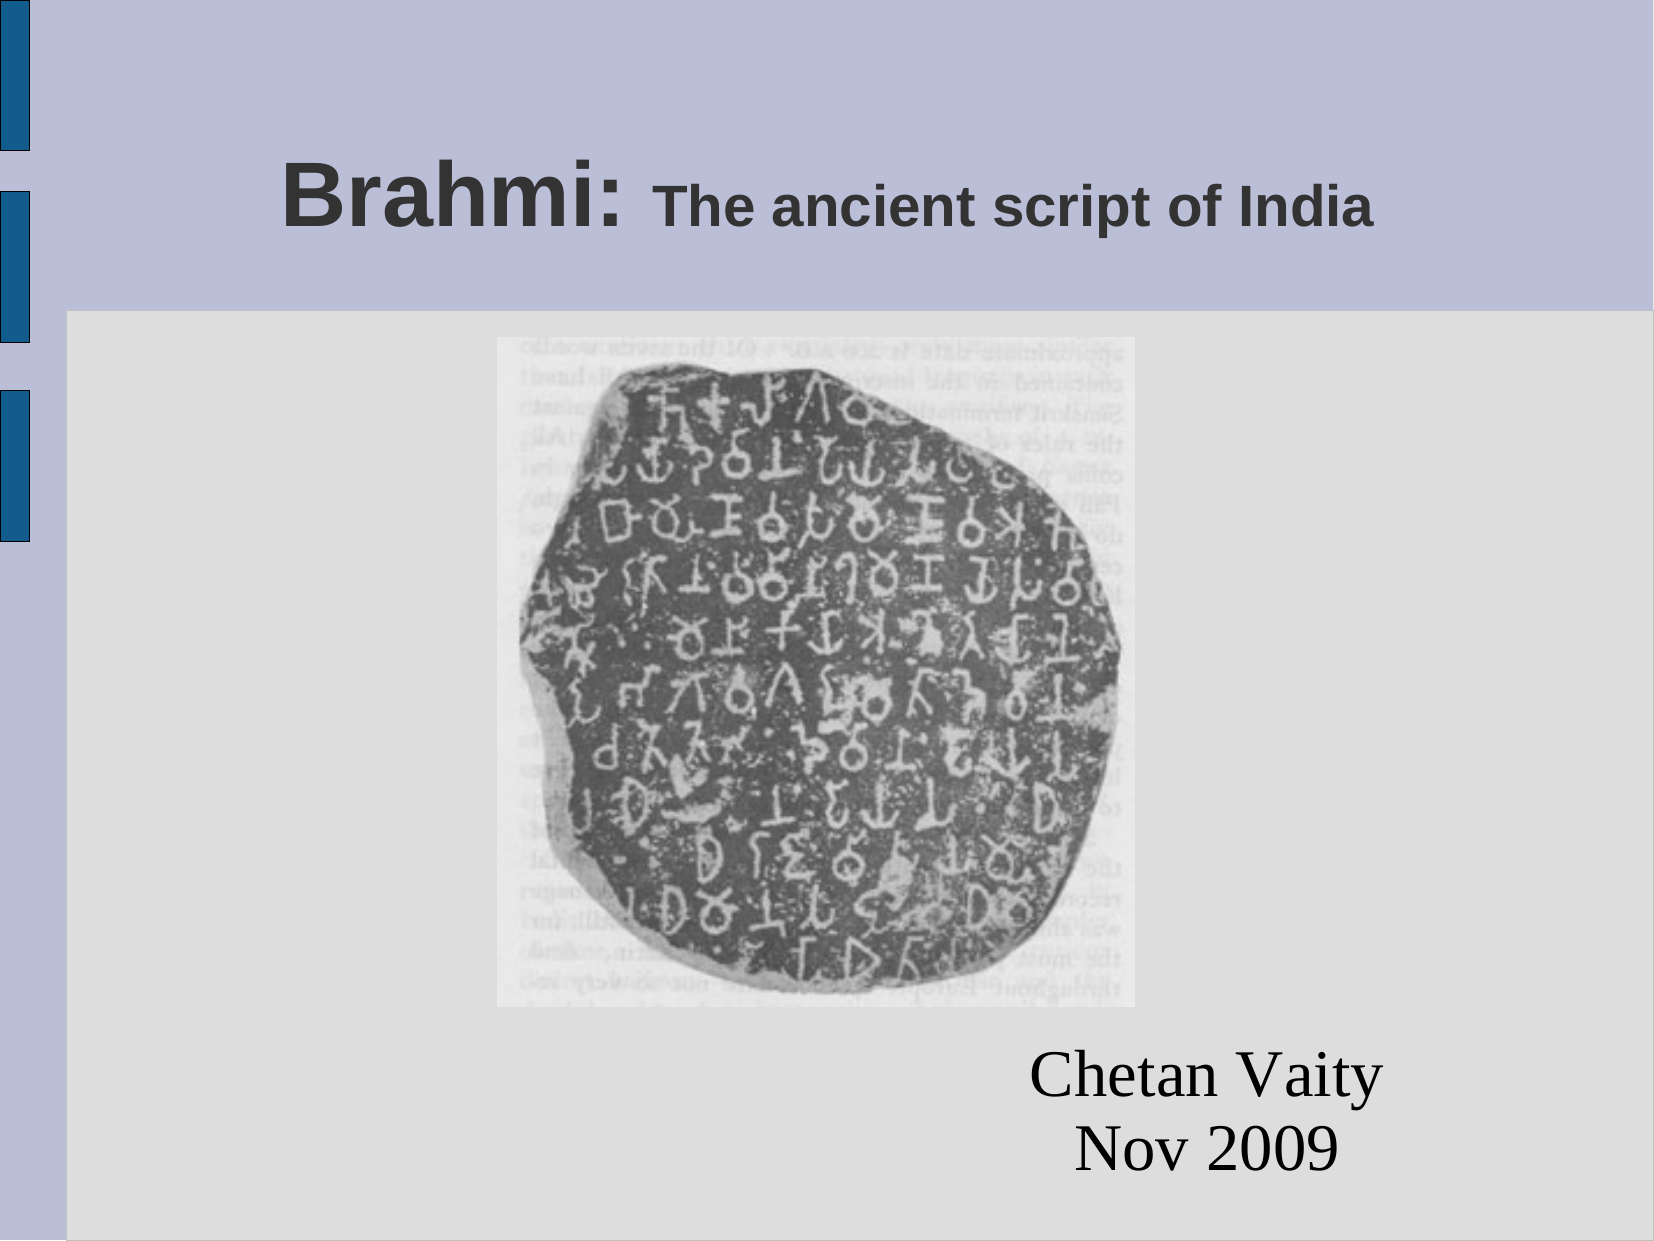

# Brahmi: The ancient script of India
Chetan Vaity
Nov 2009